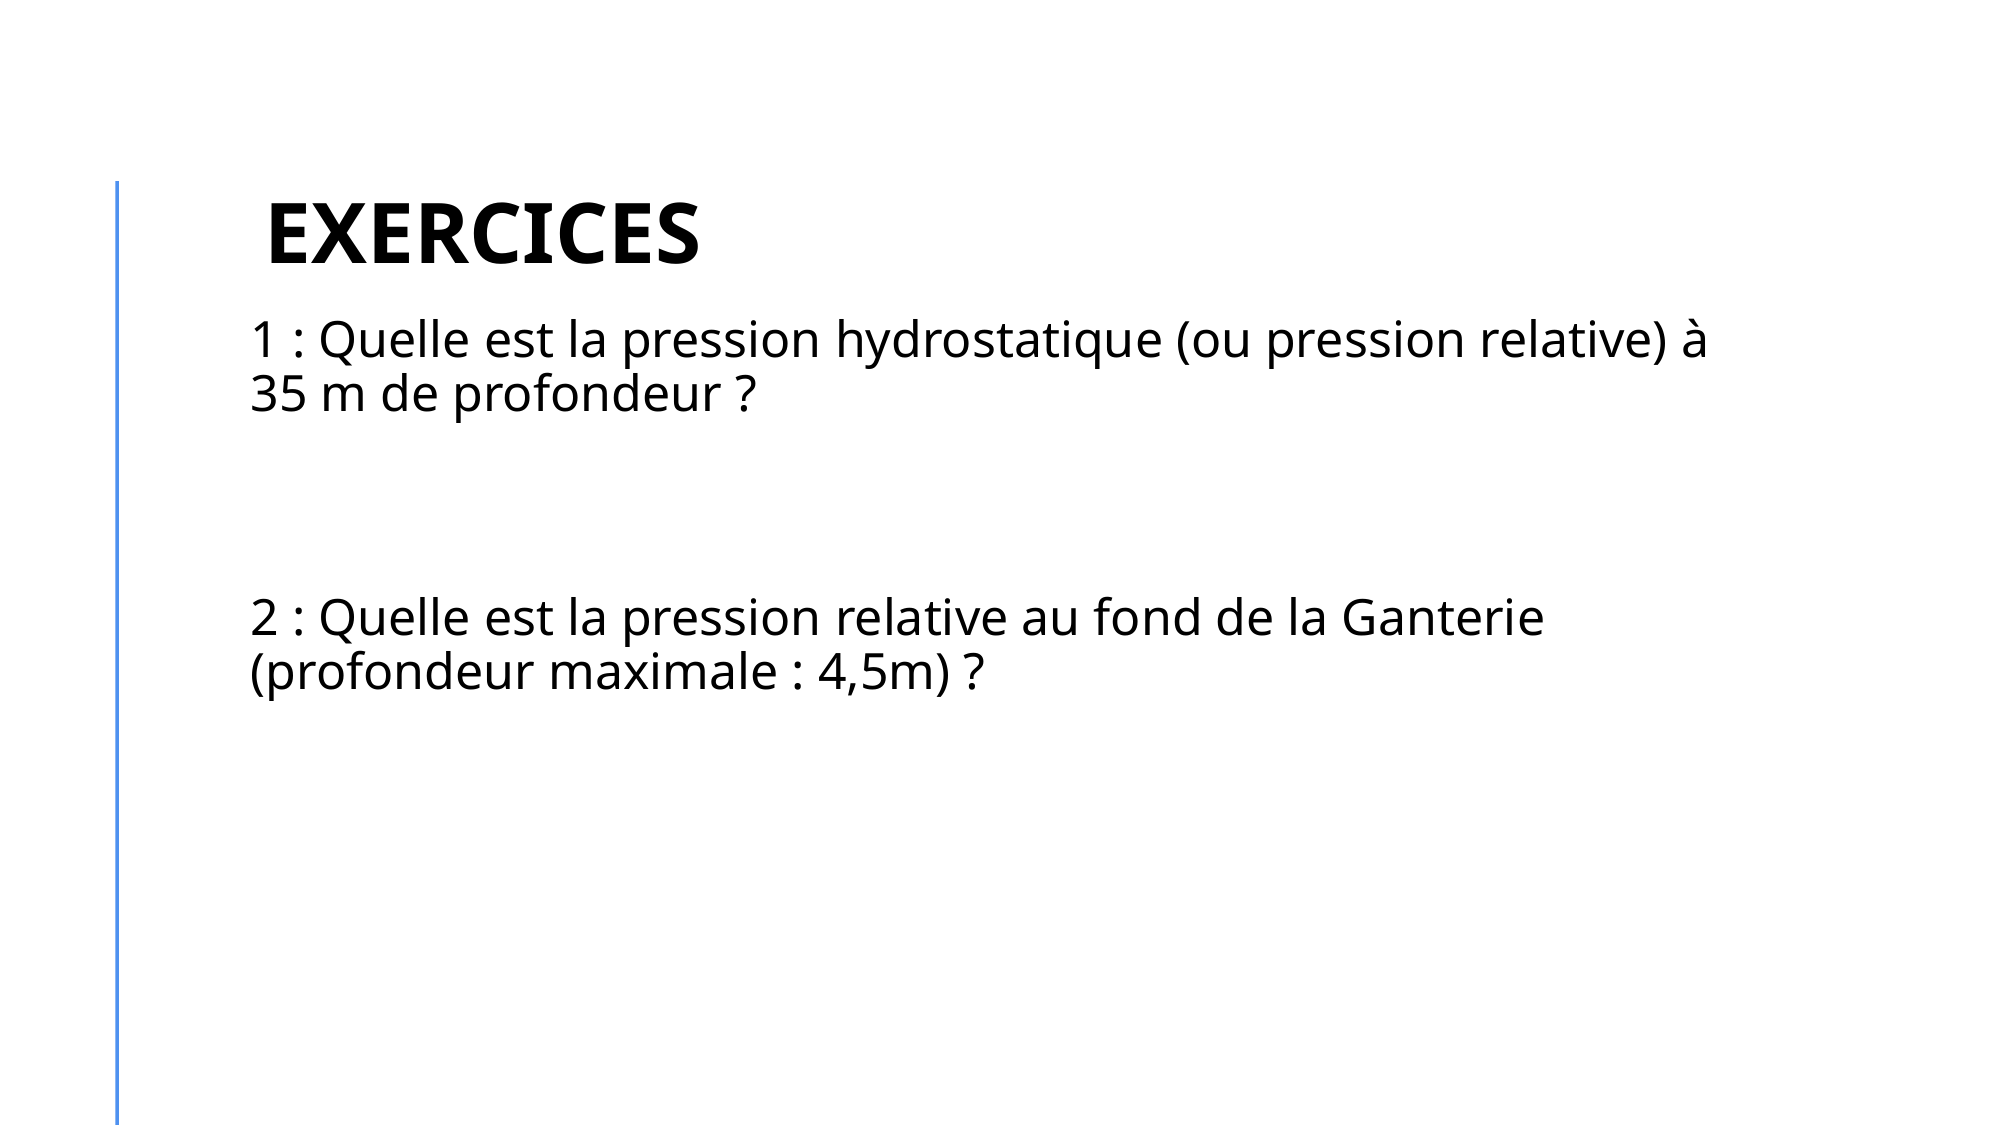

# EXERCICES
1 : Quelle est la pression hydrostatique (ou pression relative) à 35 m de profondeur ?
2 : Quelle est la pression relative au fond de la Ganterie (profondeur maximale : 4,5m) ?